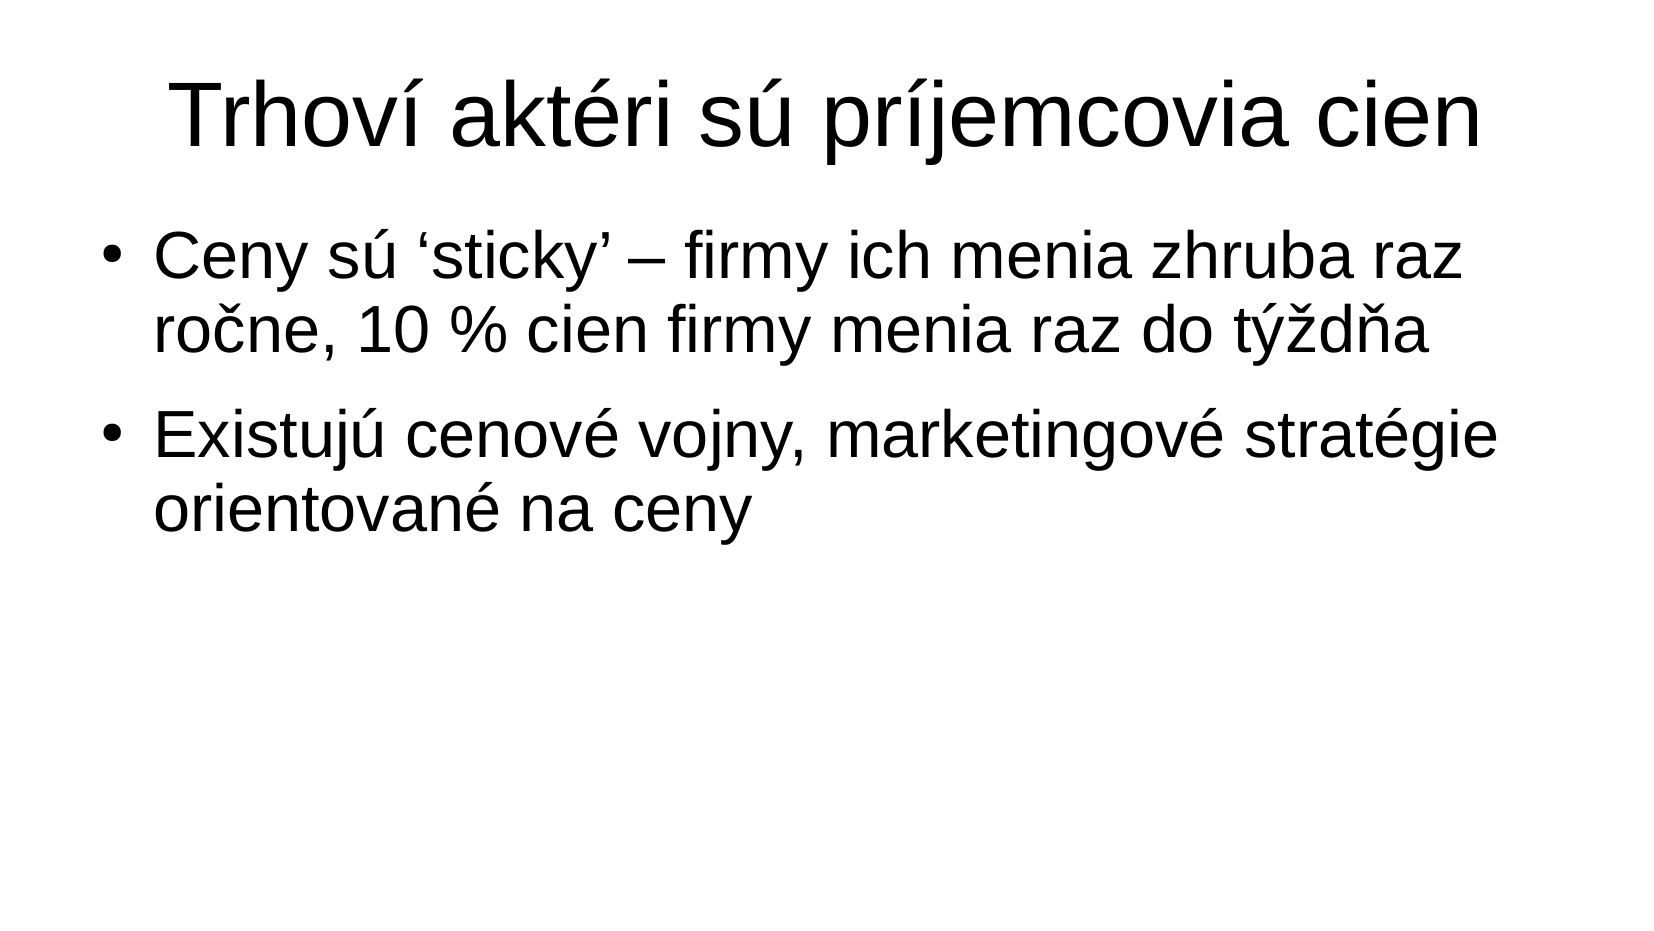

# Trhoví aktéri sú príjemcovia cien
Ceny sú ‘sticky’ – firmy ich menia zhruba raz ročne, 10 % cien firmy menia raz do týždňa
Existujú cenové vojny, marketingové stratégie orientované na ceny